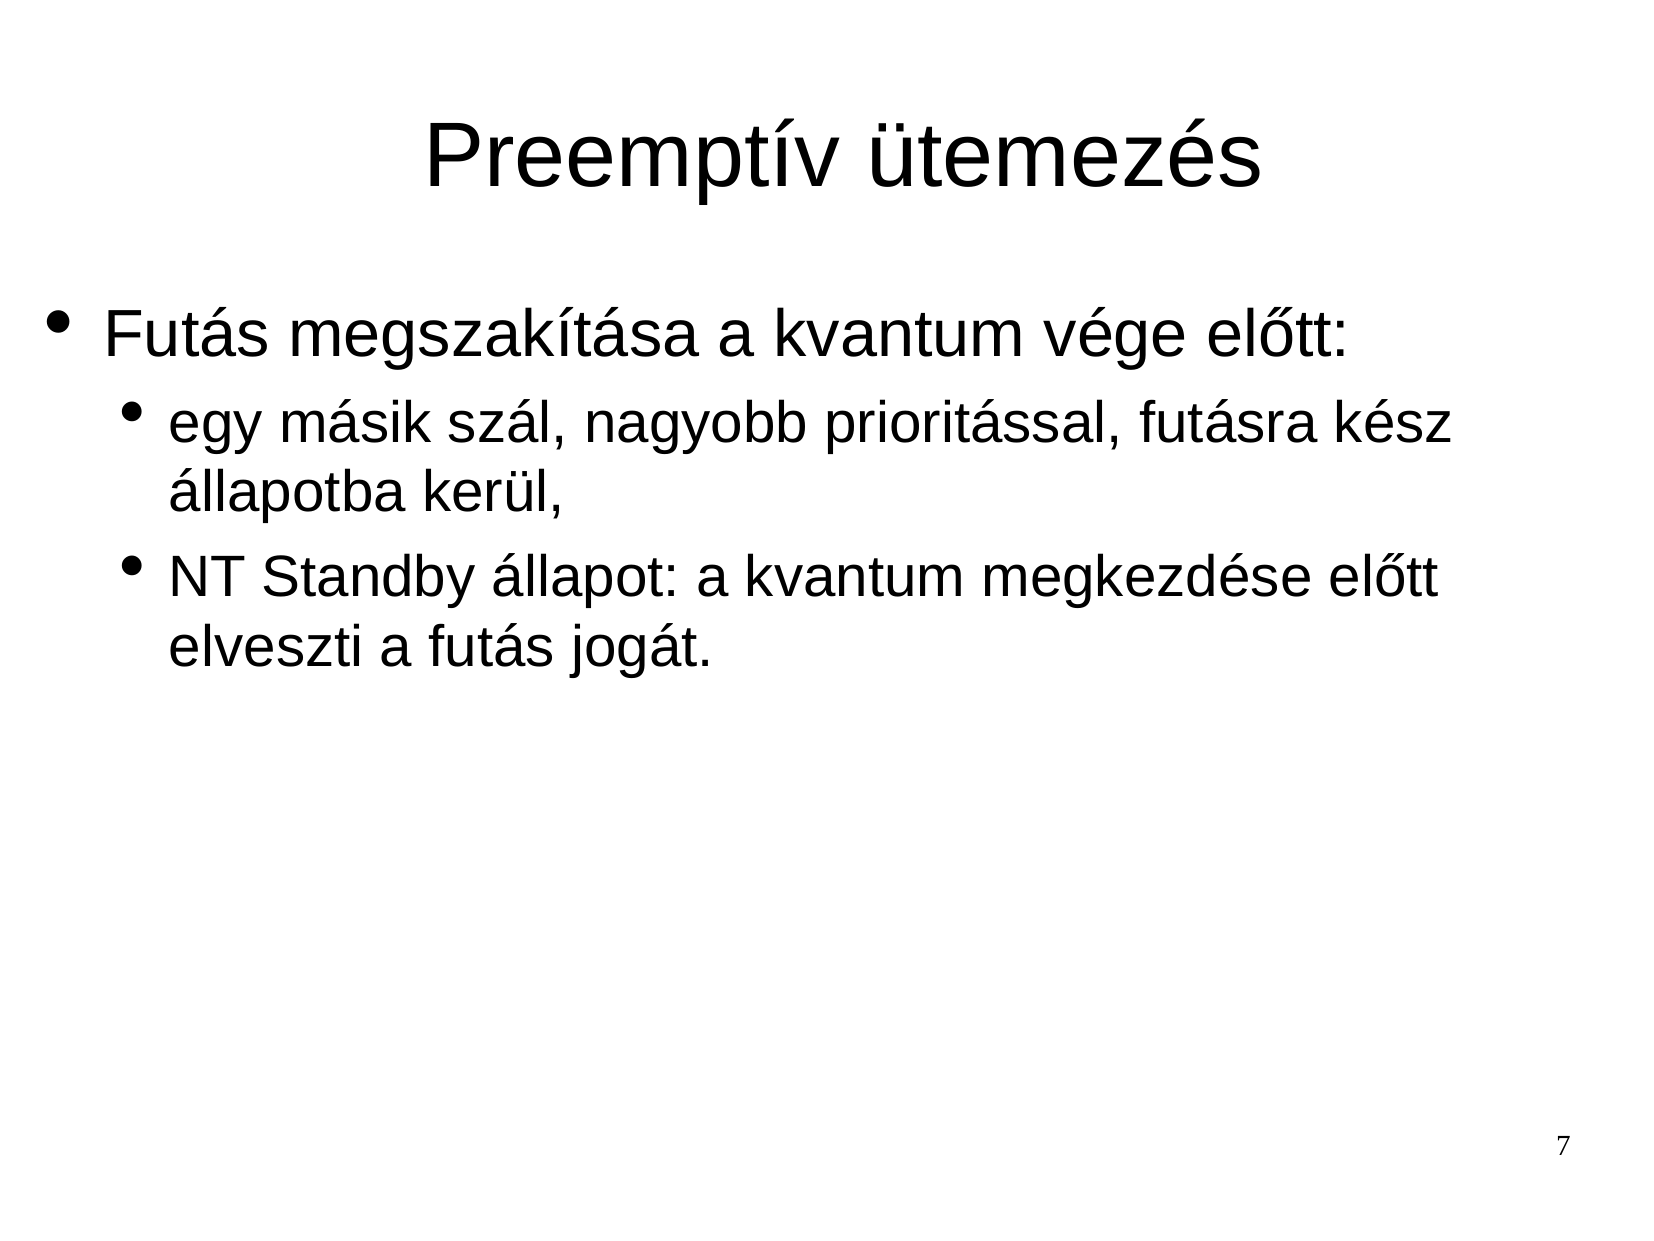

# Preemptív ütemezés
Futás megszakítása a kvantum vége előtt:
egy másik szál, nagyobb prioritással, futásra kész állapotba kerül,
NT Standby állapot: a kvantum megkezdése előtt elveszti a futás jogát.
7